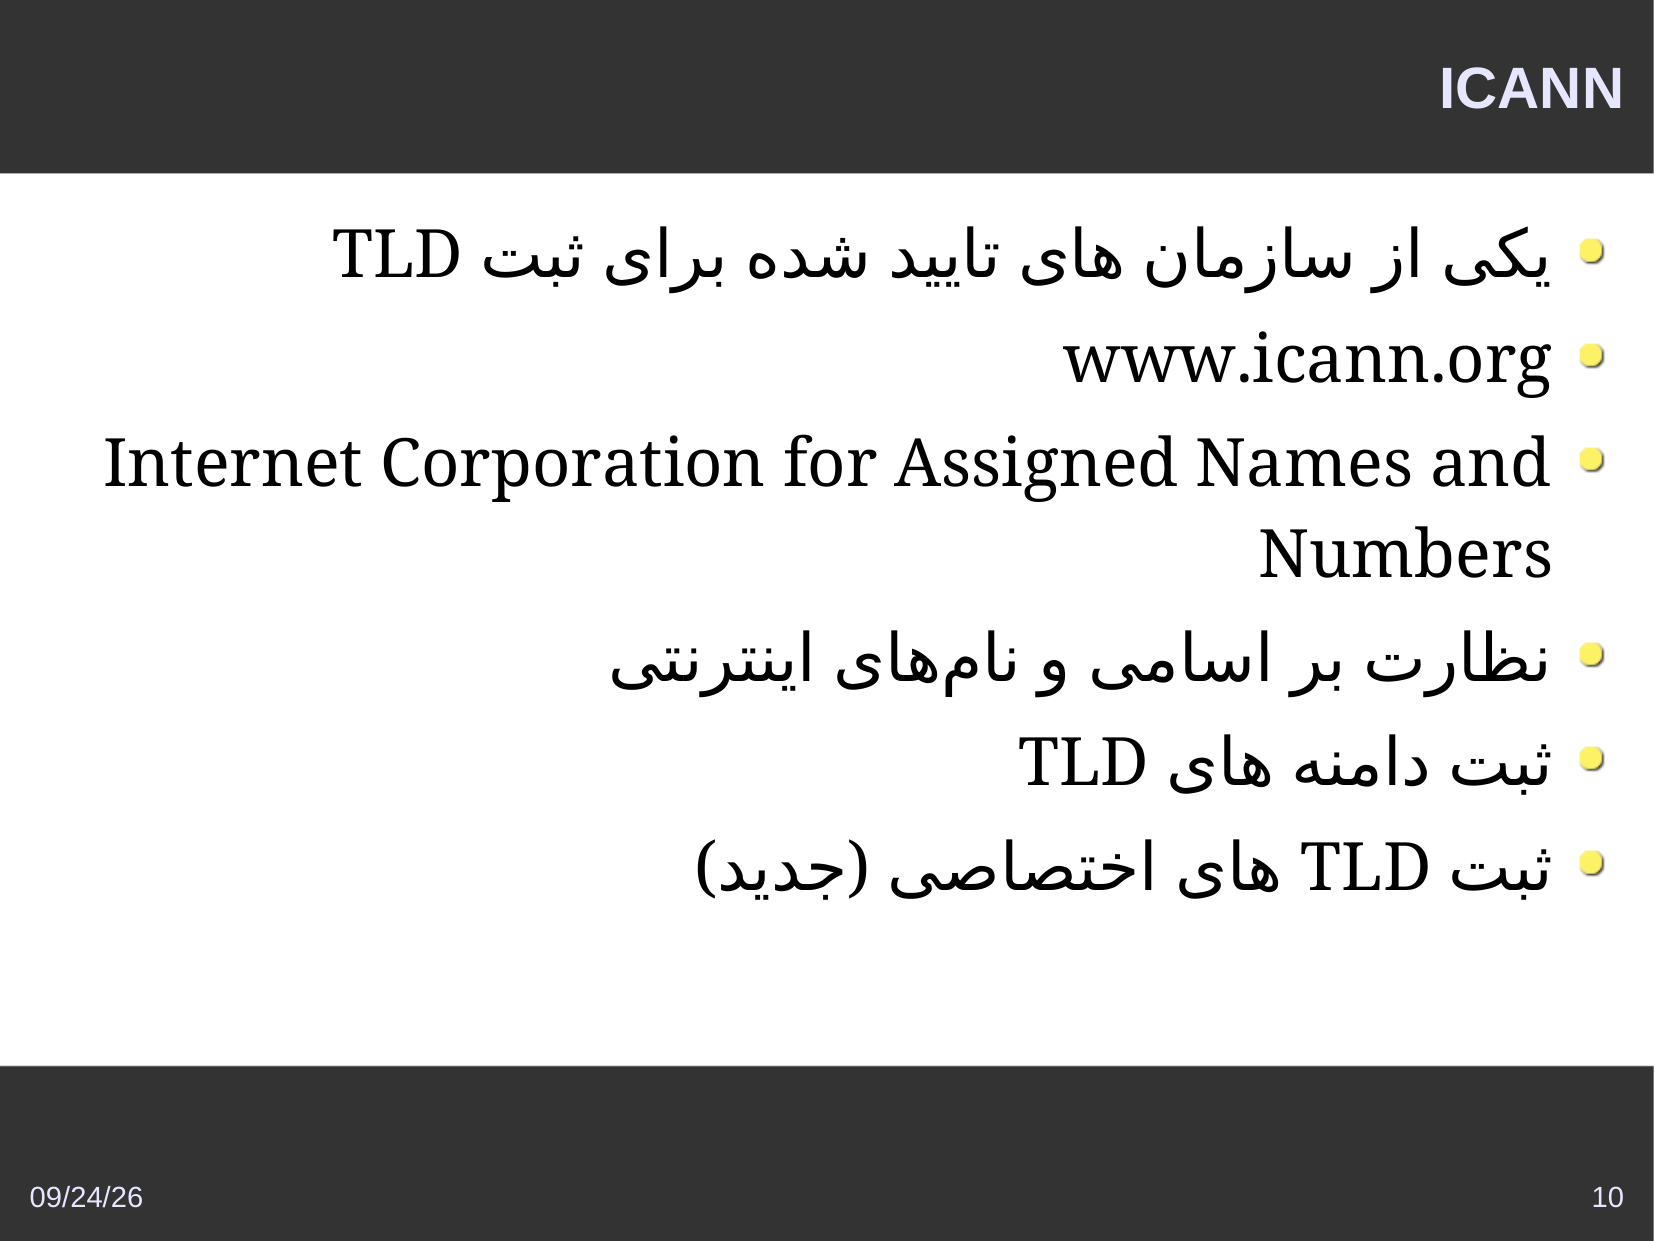

# ICANN
یکی از سازمان های تایید شده برای ثبت TLD
www.icann.org
Internet Corporation for Assigned Names and Numbers
نظارت بر اسامی و نام‌های اینترنتی
ثبت دامنه های TLD
ثبت TLD های اختصاصی (جدید)
10